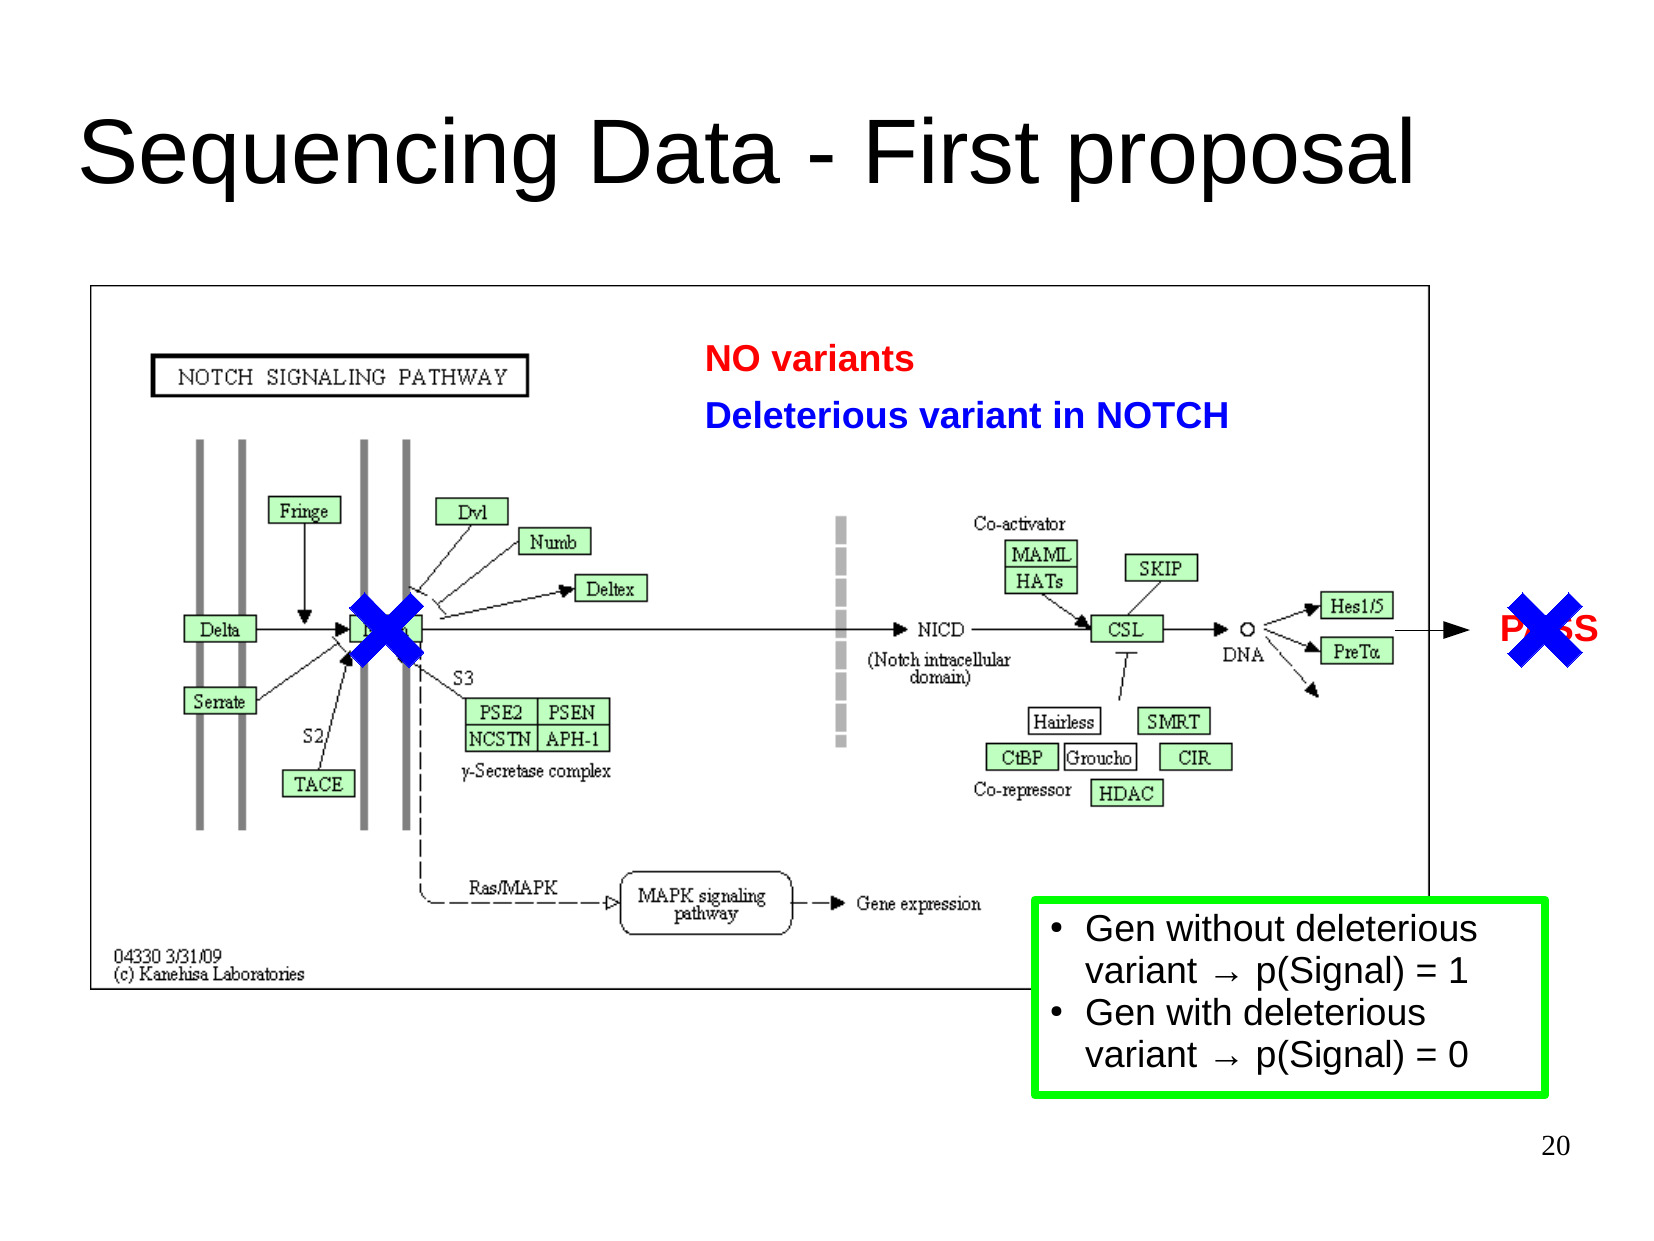

Sequencing Data - First proposal
NO variants
Deleterious variant in NOTCH
PASS
Gen without deleterious variant → p(Signal) = 1
Gen with deleterious variant → p(Signal) = 0
20